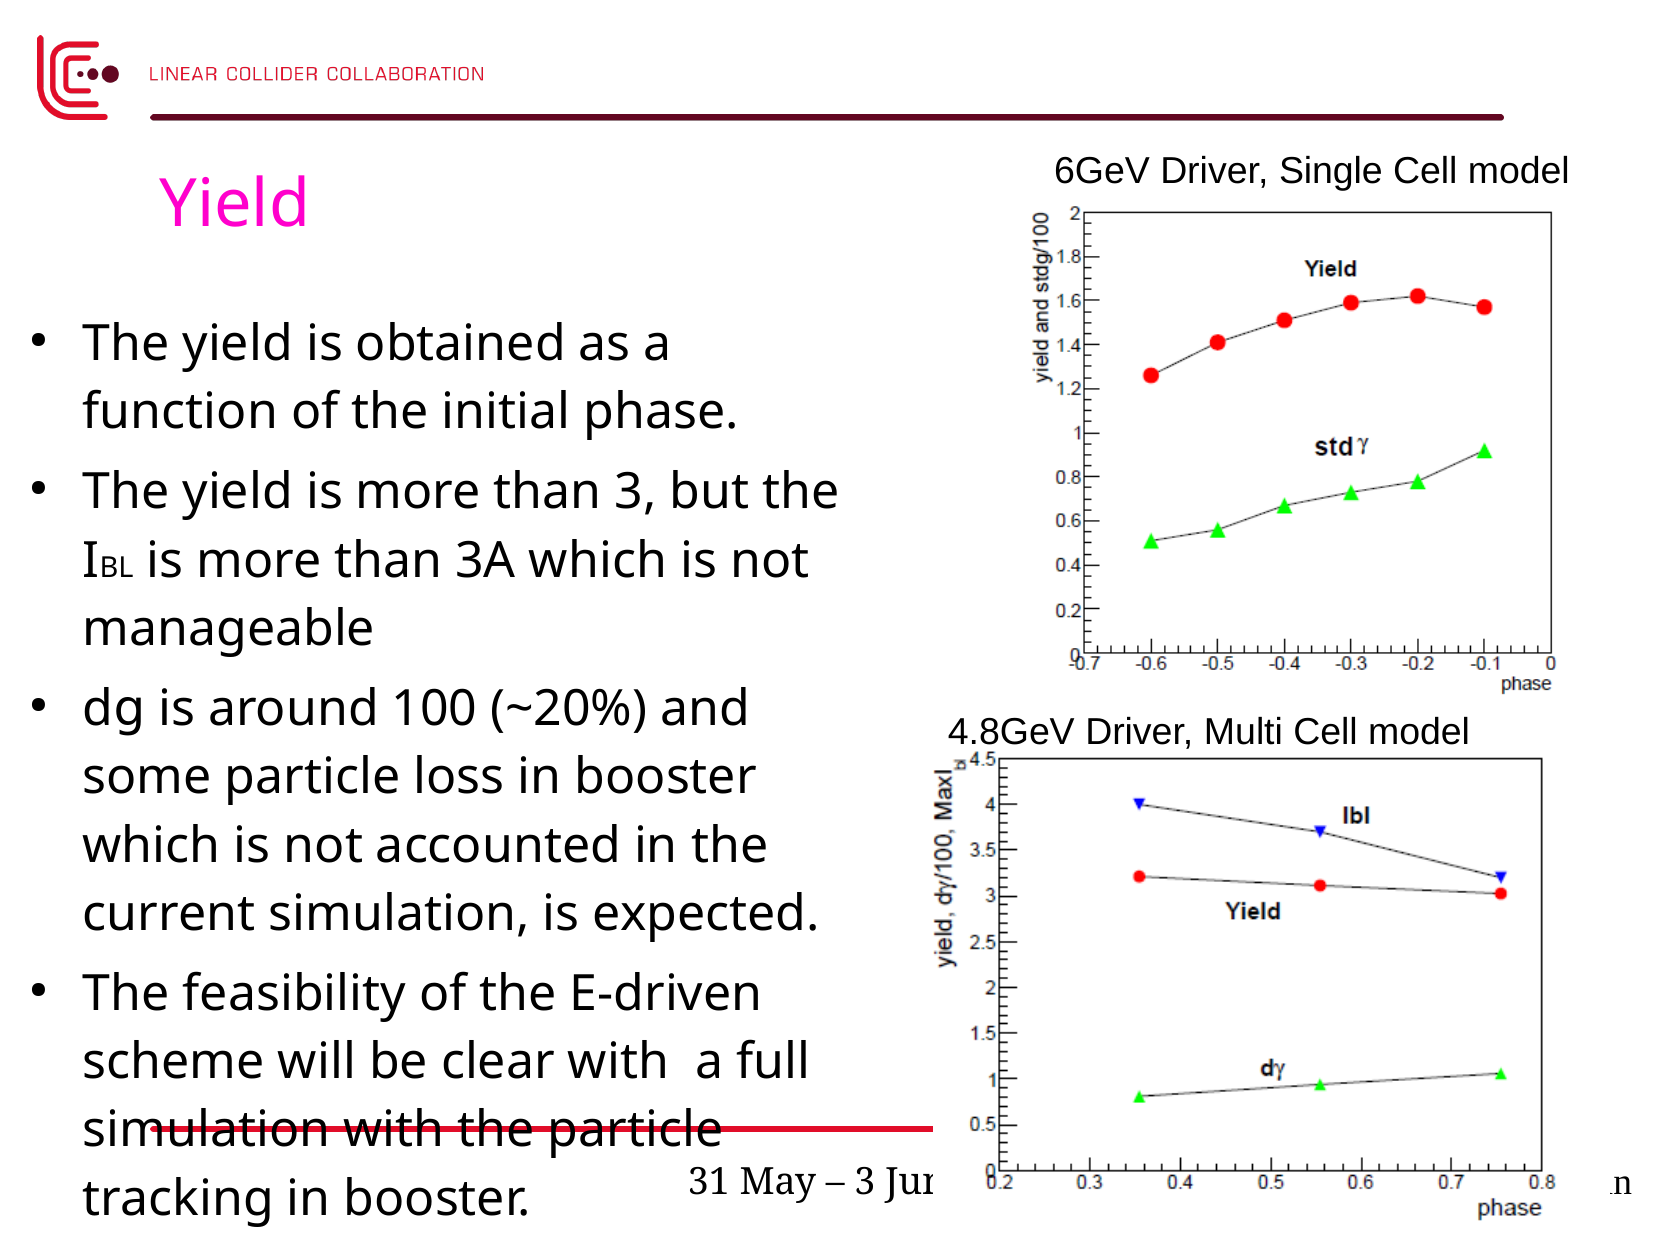

# Yield
6GeV Driver, Single Cell model
The yield is obtained as a function of the initial phase.
The yield is more than 3, but the IBL is more than 3A which is not manageable
dg is around 100 (~20%) and some particle loss in booster which is not accounted in the current simulation, is expected.
The feasibility of the E-driven scheme will be clear with a full simulation with the particle tracking in booster.
4.8GeV Driver, Multi Cell model